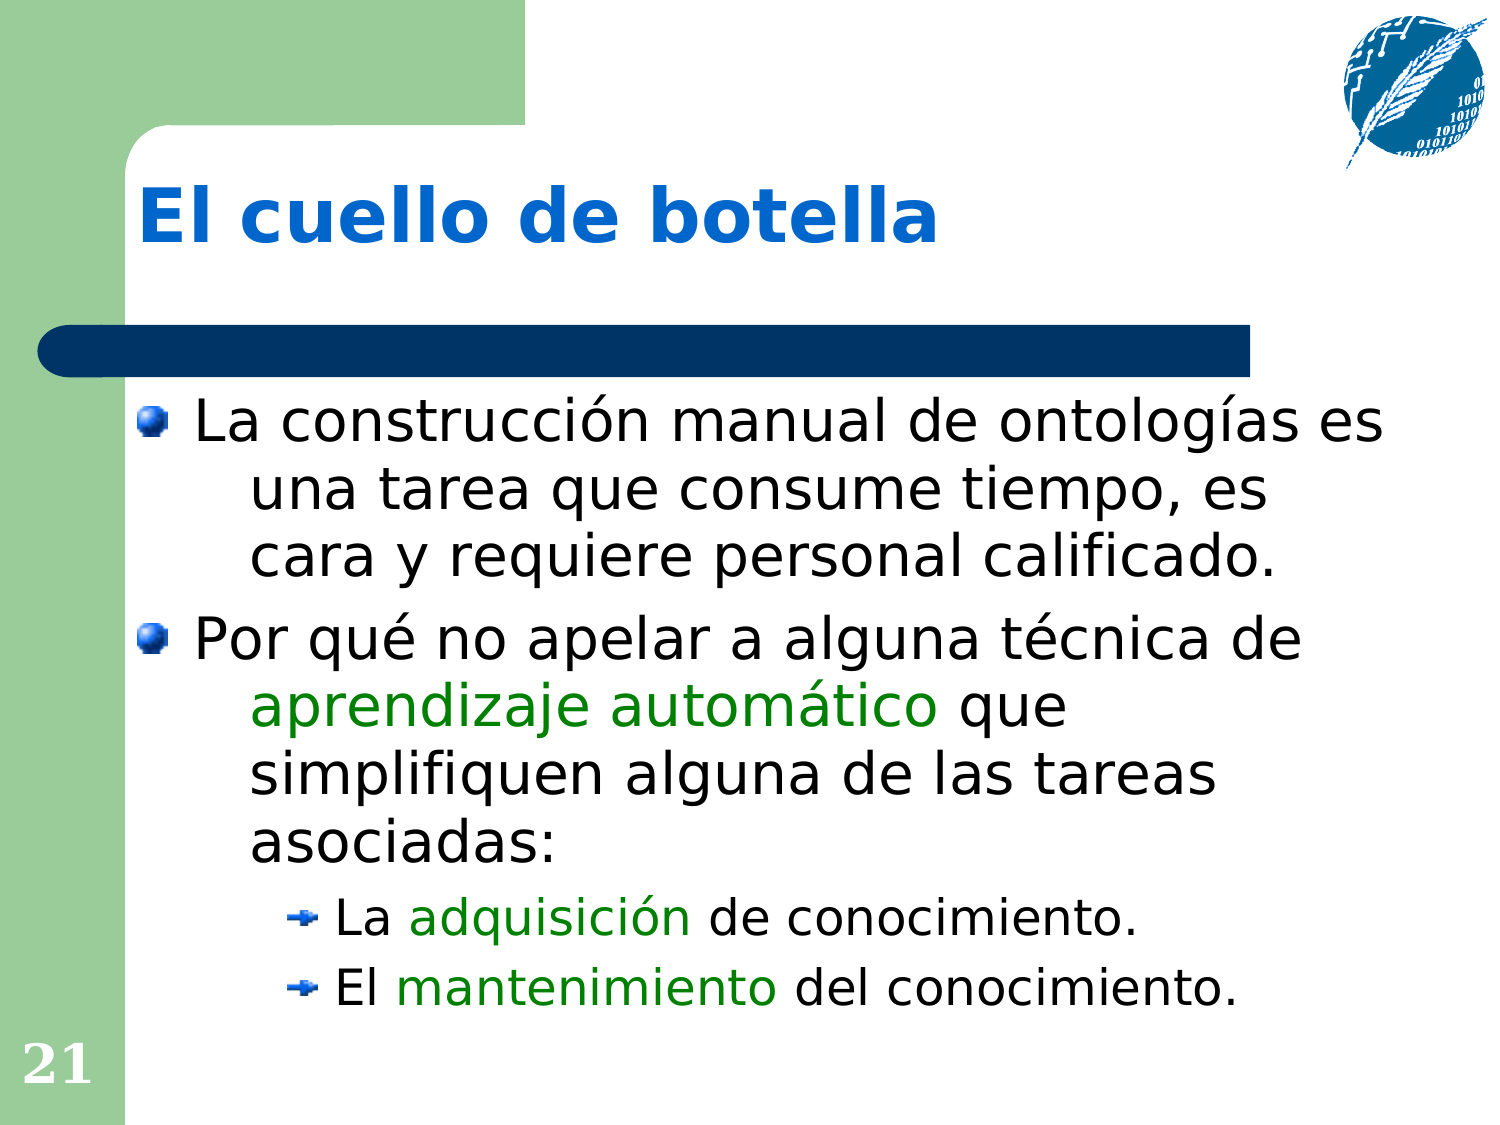

# El cuello de botella
La construcción manual de ontologías es una tarea que consume tiempo, es cara y requiere personal calificado.
Por qué no apelar a alguna técnica de aprendizaje automático que simplifiquen alguna de las tareas asociadas:
La adquisición de conocimiento.
El mantenimiento del conocimiento.
21